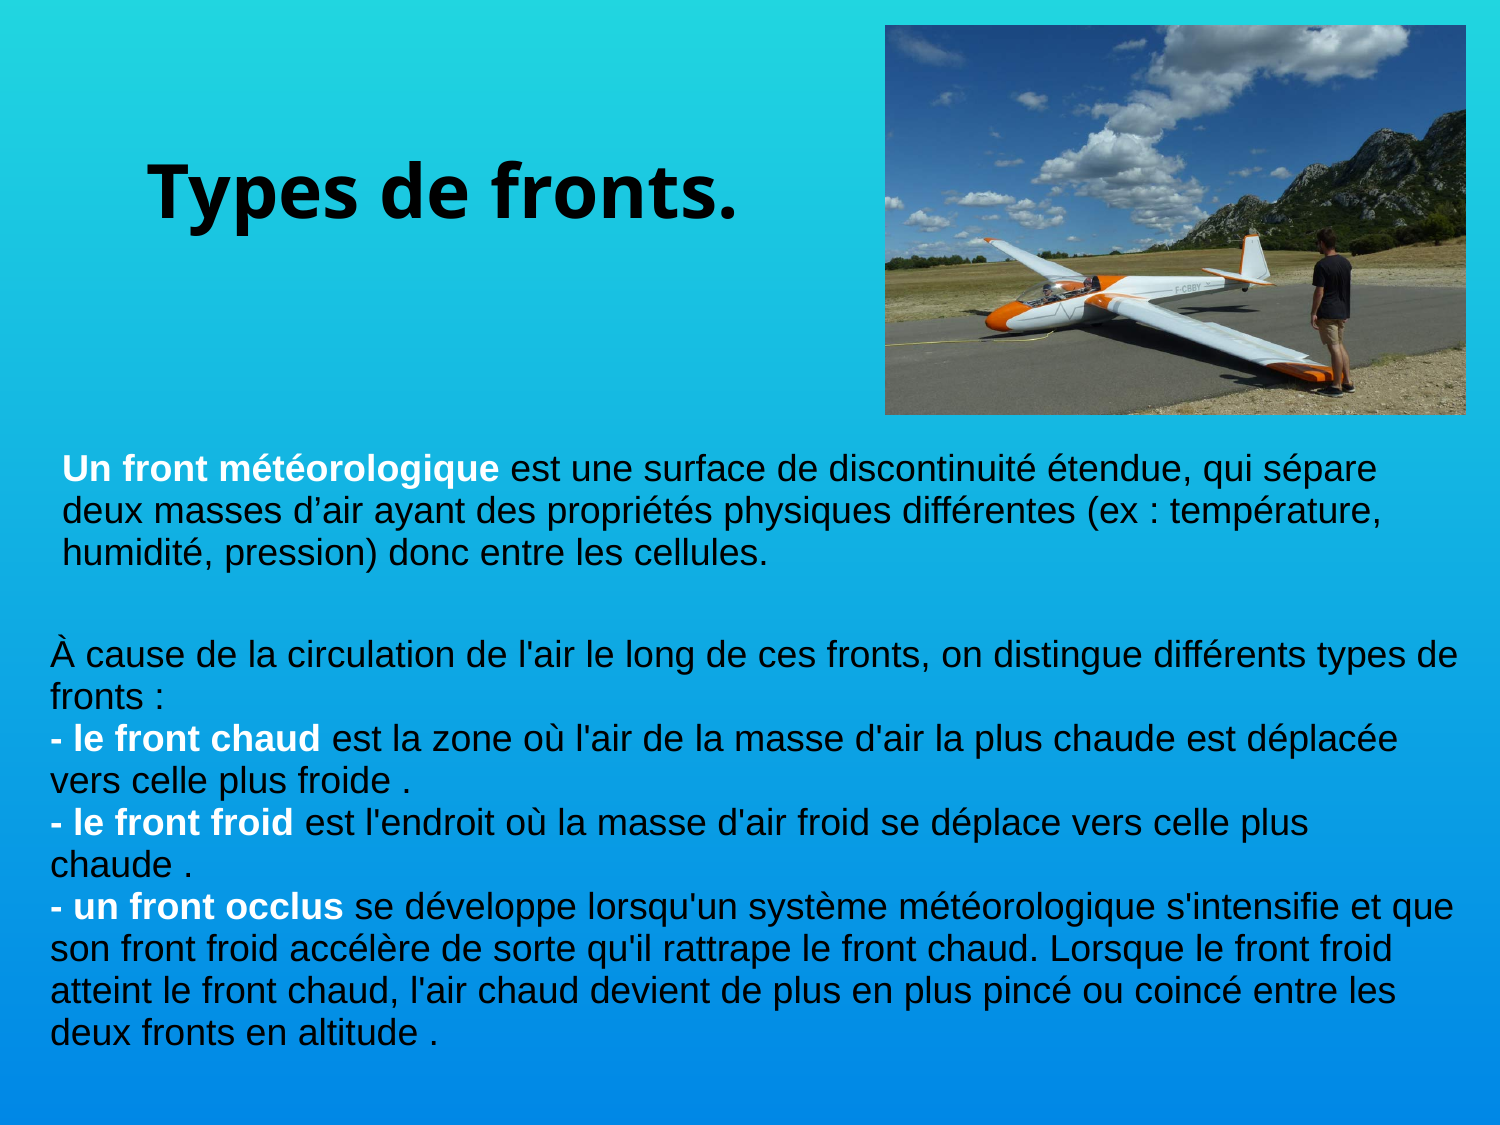

# Types de fronts.
Un front météorologique est une surface de discontinuité étendue, qui sépare deux masses d’air ayant des propriétés physiques différentes (ex : température, humidité, pression) donc entre les cellules.
À cause de la circulation de l'air le long de ces fronts, on distingue différents types de fronts :
- le front chaud est la zone où l'air de la masse d'air la plus chaude est déplacée vers celle plus froide .
- le front froid est l'endroit où la masse d'air froid se déplace vers celle plus chaude .
- un front occlus se développe lorsqu'un système météorologique s'intensifie et que son front froid accélère de sorte qu'il rattrape le front chaud. Lorsque le front froid atteint le front chaud, l'air chaud devient de plus en plus pincé ou coincé entre les deux fronts en altitude .